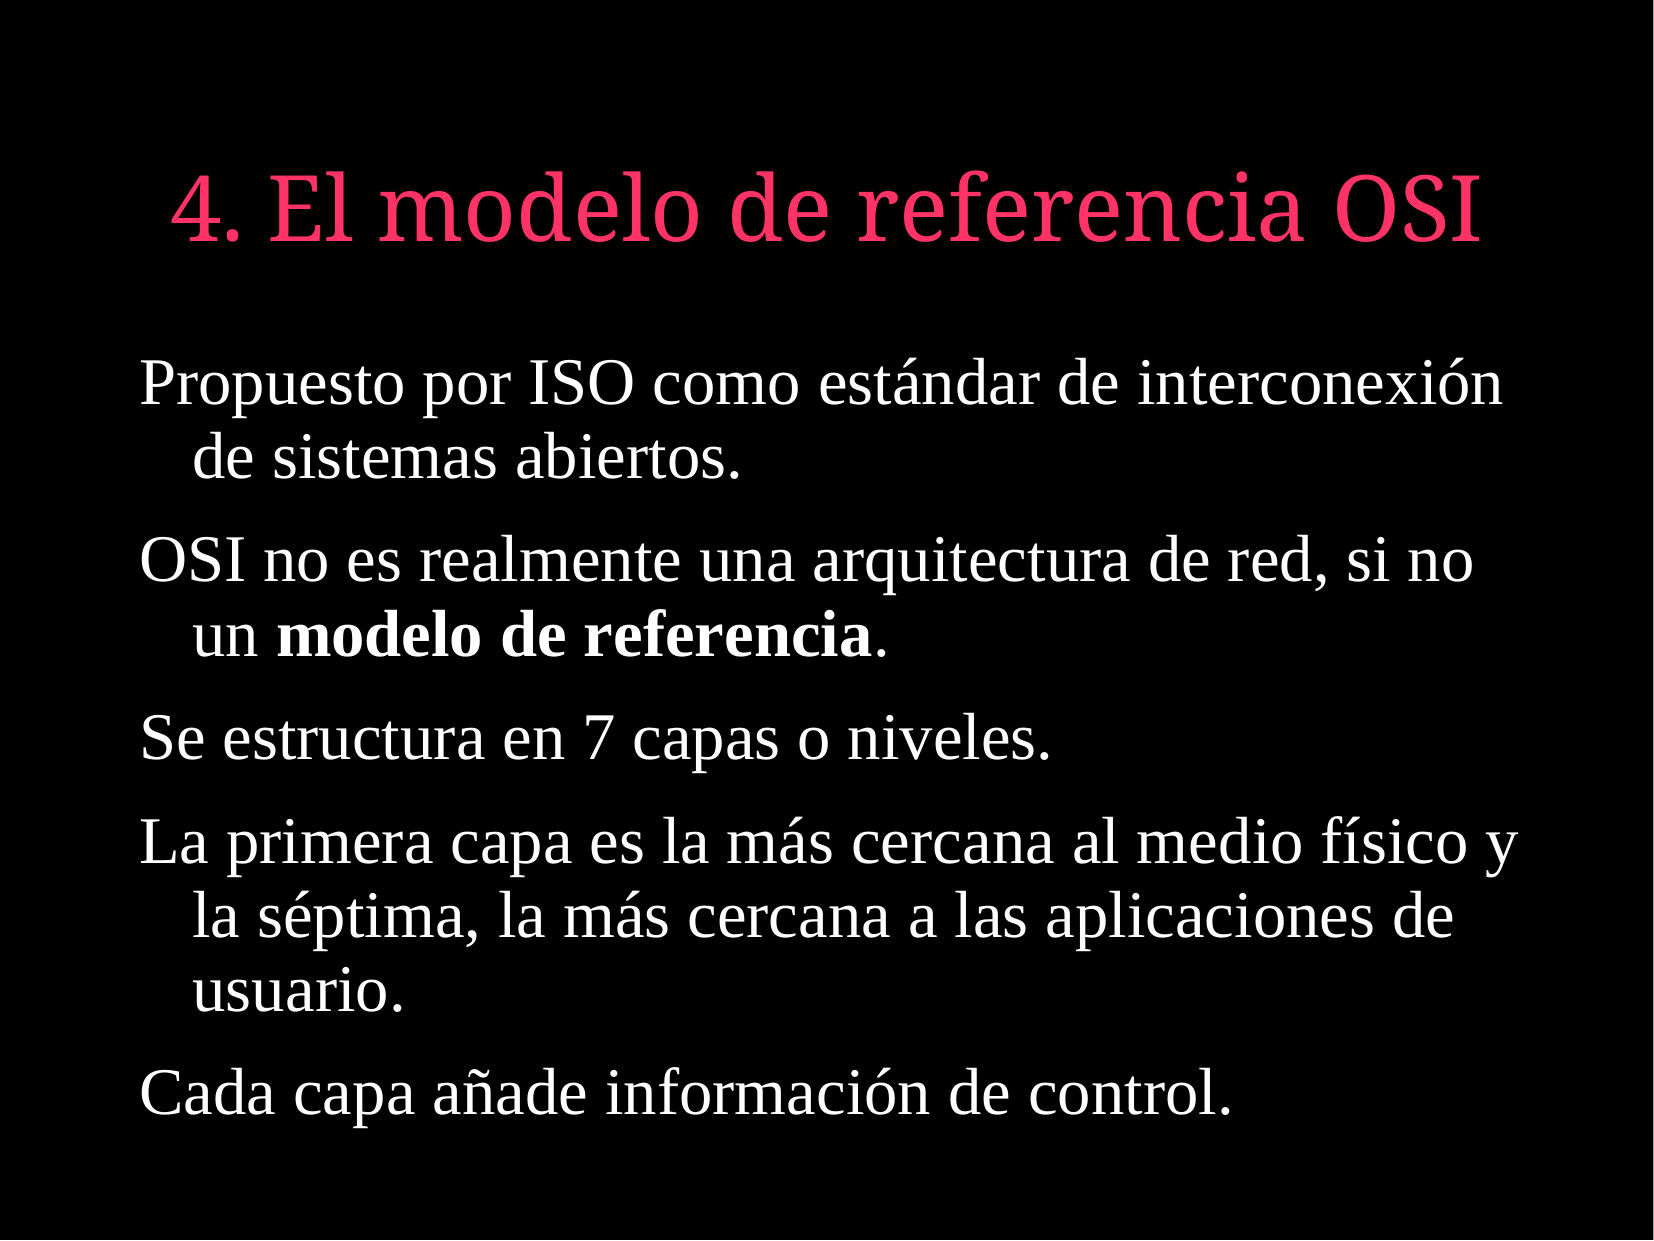

# 4. El modelo de referencia OSI
Propuesto por ISO como estándar de interconexión de sistemas abiertos.
OSI no es realmente una arquitectura de red, si no un modelo de referencia.
Se estructura en 7 capas o niveles.
La primera capa es la más cercana al medio físico y la séptima, la más cercana a las aplicaciones de usuario.
Cada capa añade información de control.